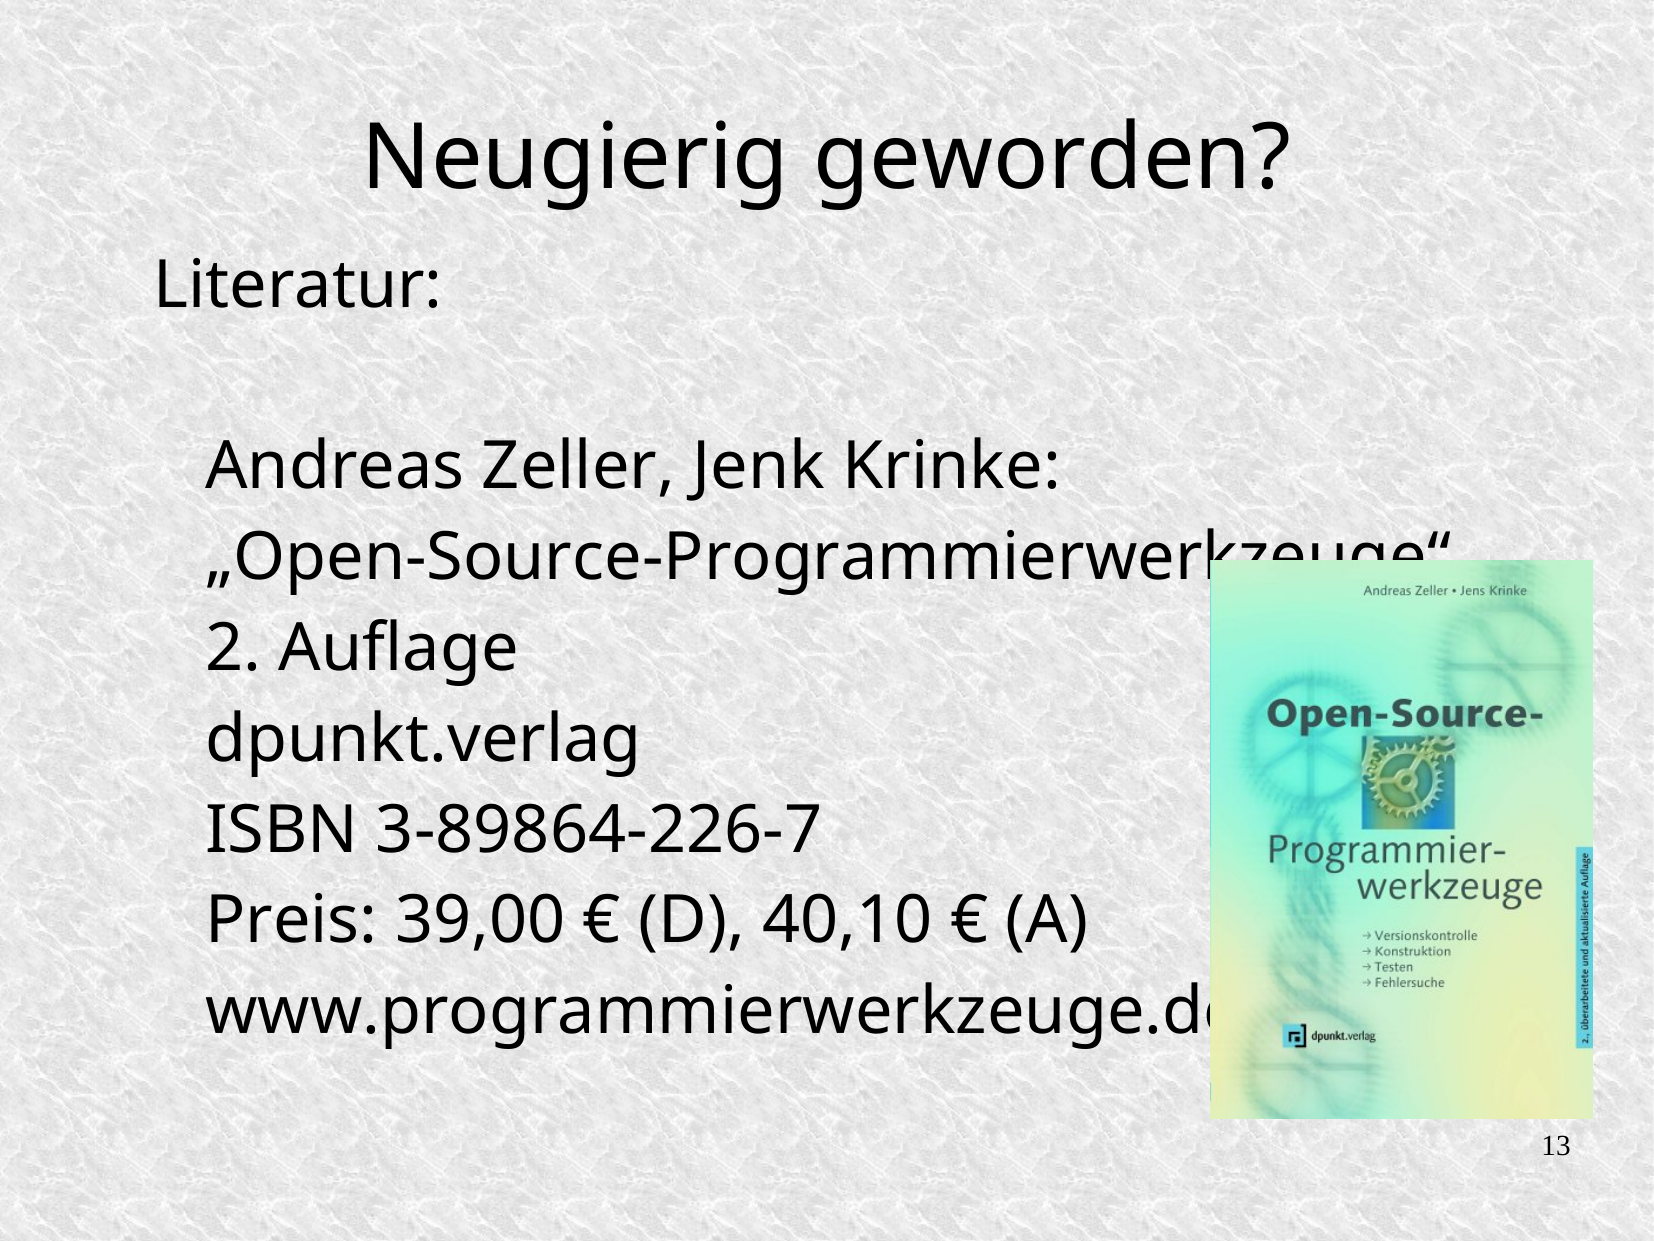

# Neugierig geworden?
Literatur:
 Andreas Zeller, Jenk Krinke:
 „Open-Source-Programmierwerkzeuge“
 2. Auflage
 dpunkt.verlag
 ISBN 3-89864-226-7
 Preis: 39,00 € (D), 40,10 € (A)
 www.programmierwerkzeuge.de
13